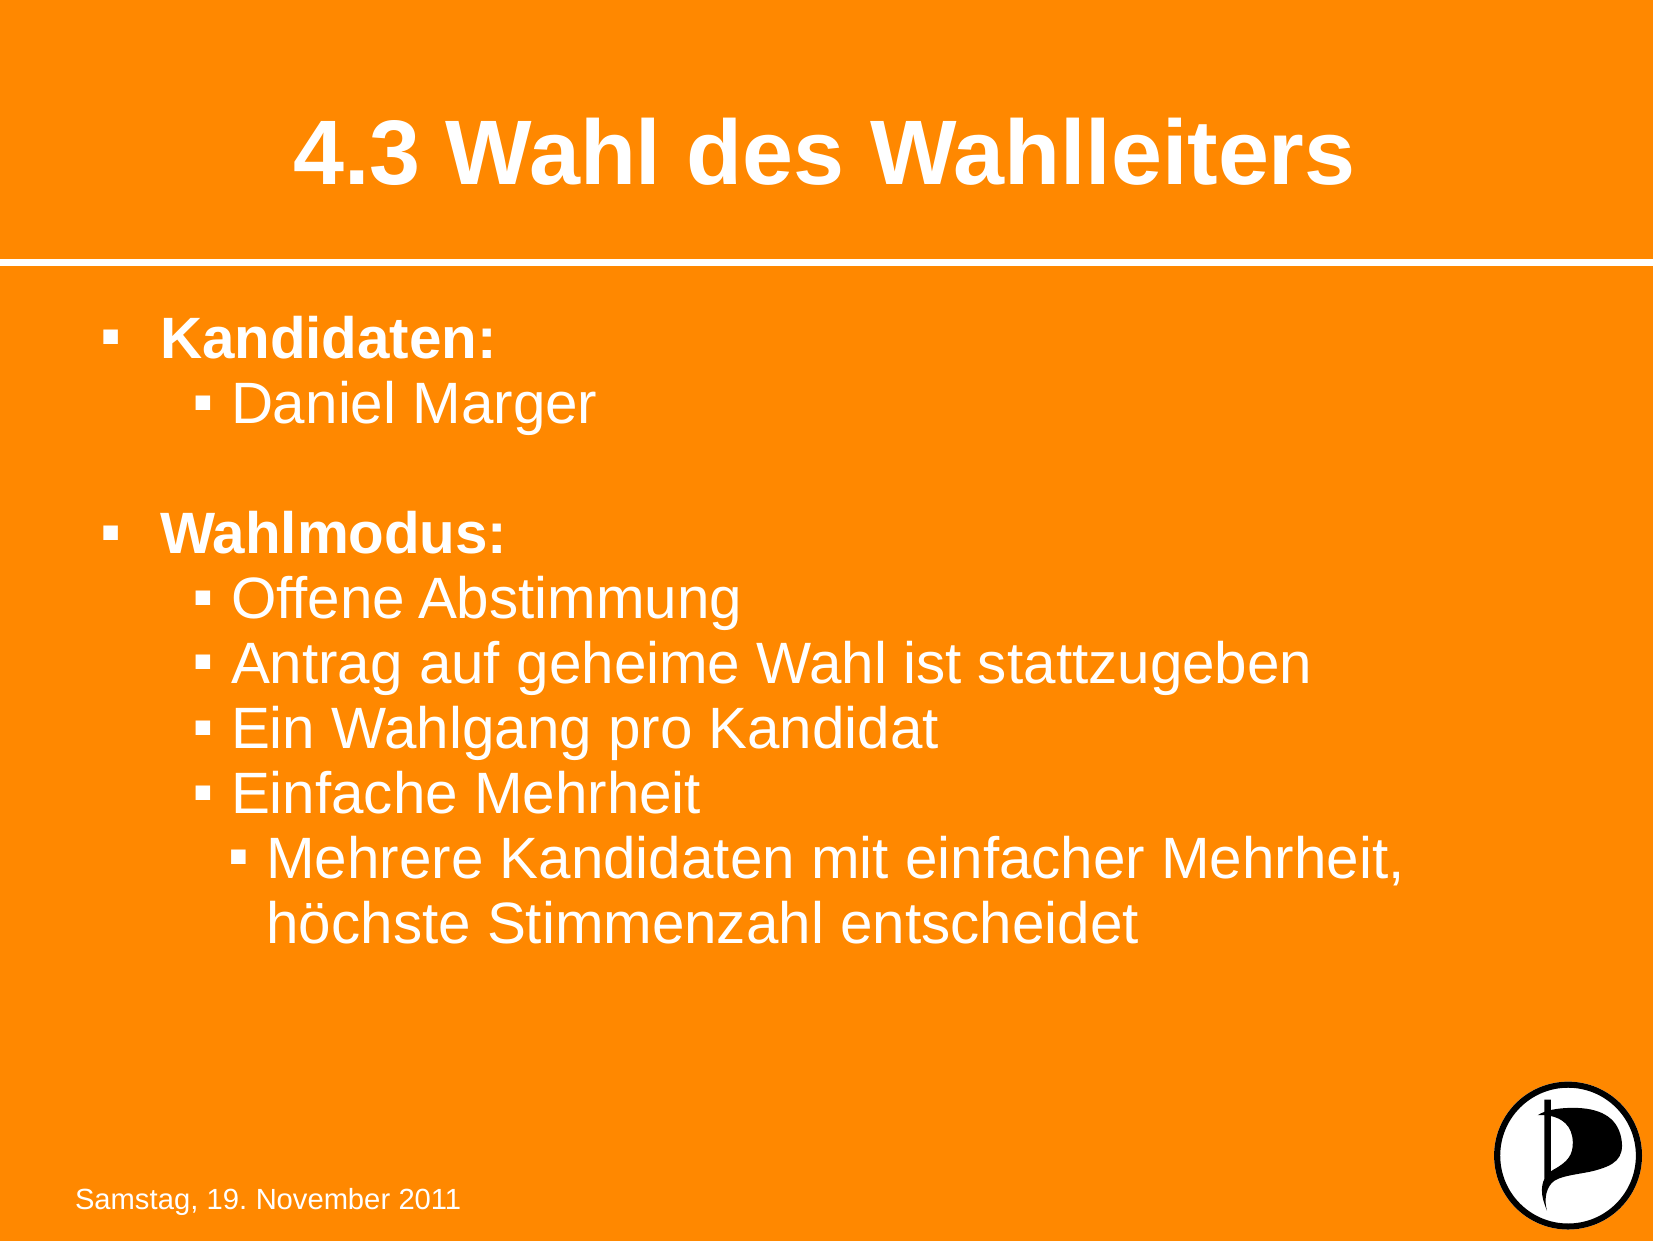

# 4.3 Wahl des Wahlleiters
Kandidaten:
Daniel Marger
Wahlmodus:
Offene Abstimmung
Antrag auf geheime Wahl ist stattzugeben
Ein Wahlgang pro Kandidat
Einfache Mehrheit
Mehrere Kandidaten mit einfacher Mehrheit, höchste Stimmenzahl entscheidet